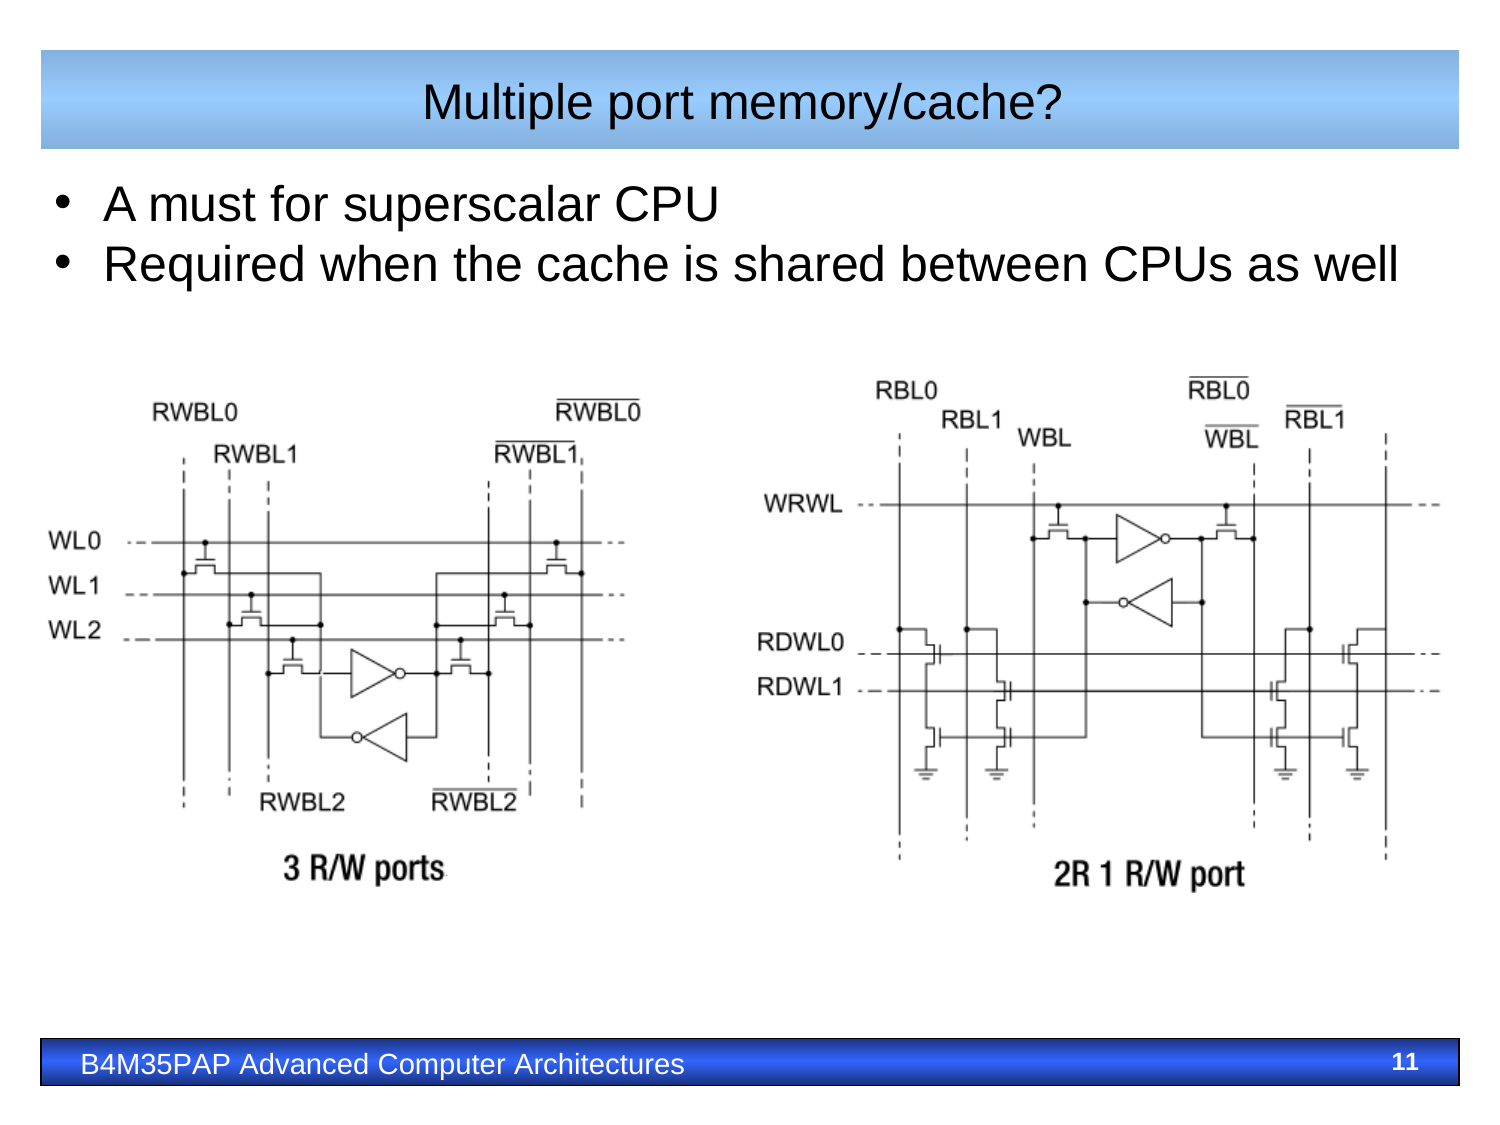

# Multiple port memory/cache?
 A must for superscalar CPU
 Required when the cache is shared between CPUs as well